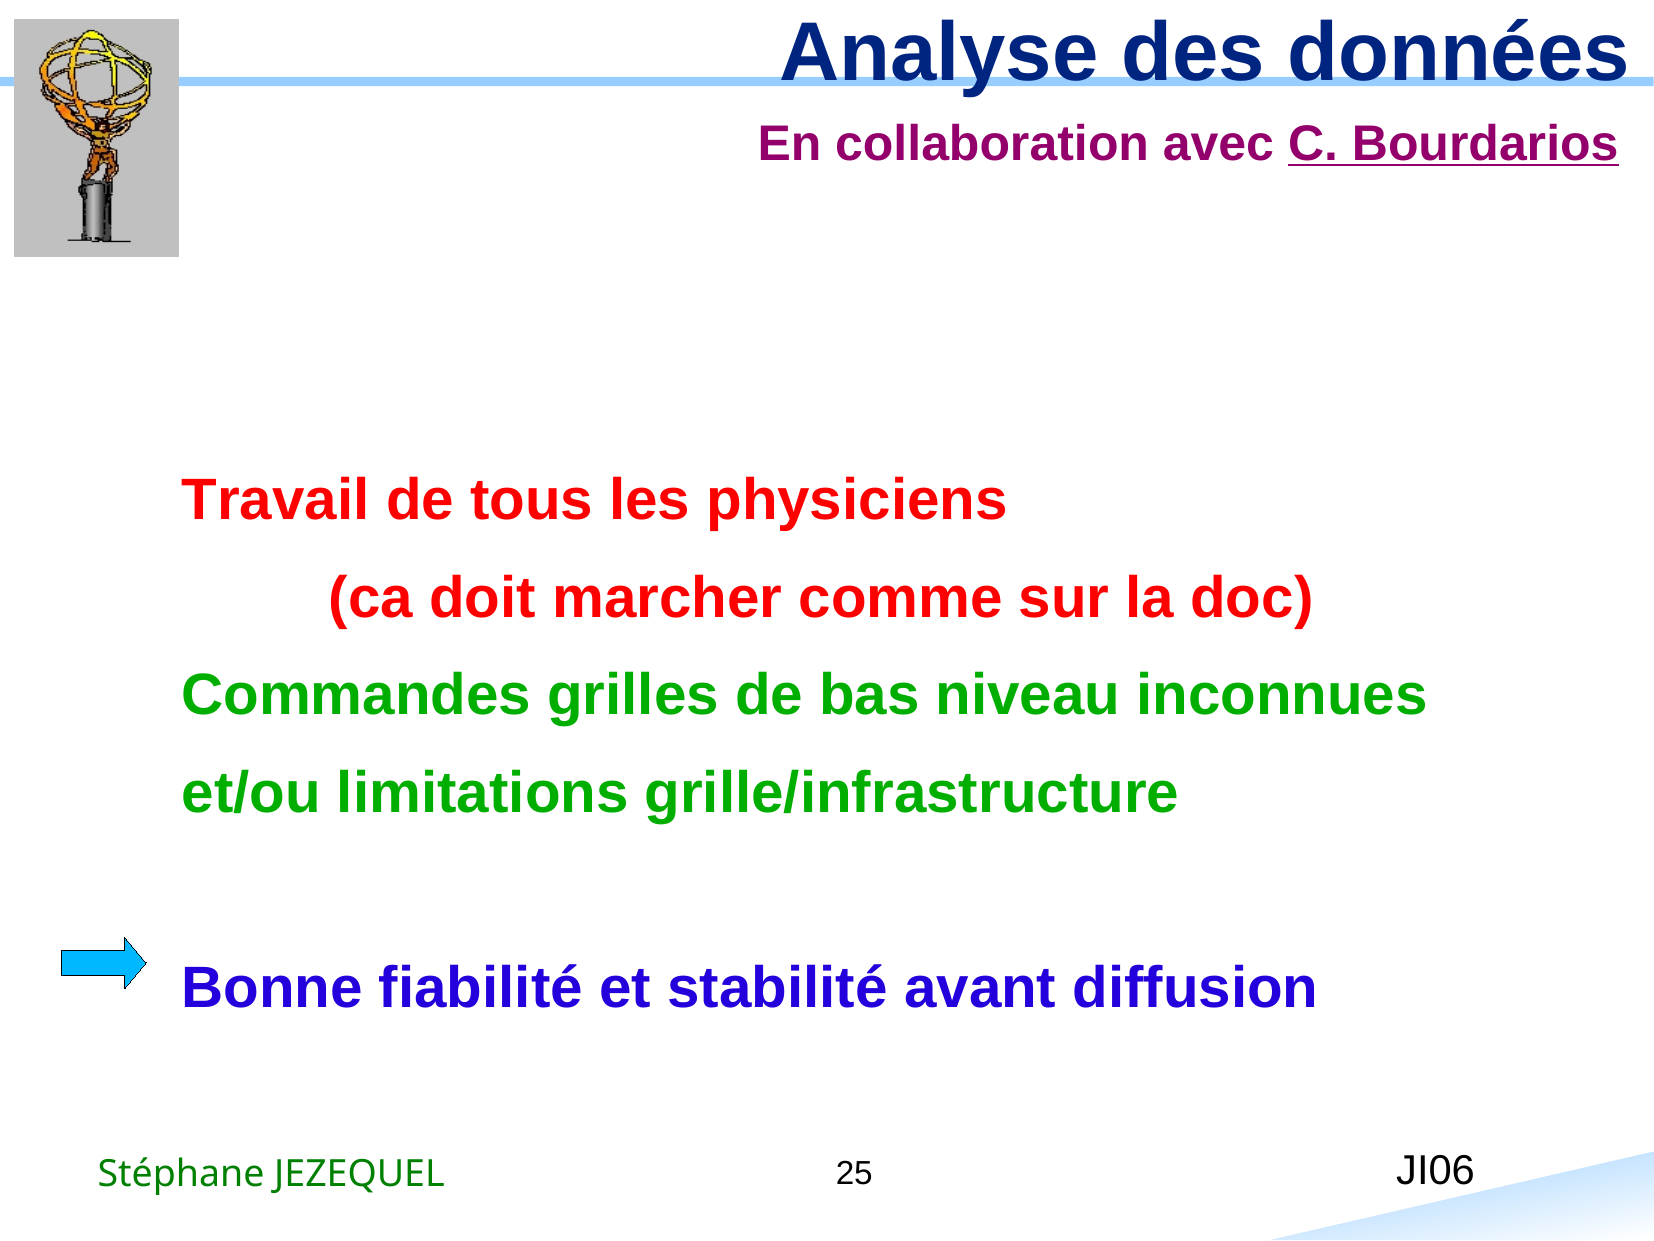

# Analyse des données
En collaboration avec C. Bourdarios
Travail de tous les physiciens
		(ca doit marcher comme sur la doc)
Commandes grilles de bas niveau inconnues
et/ou limitations grille/infrastructure
Bonne fiabilité et stabilité avant diffusion